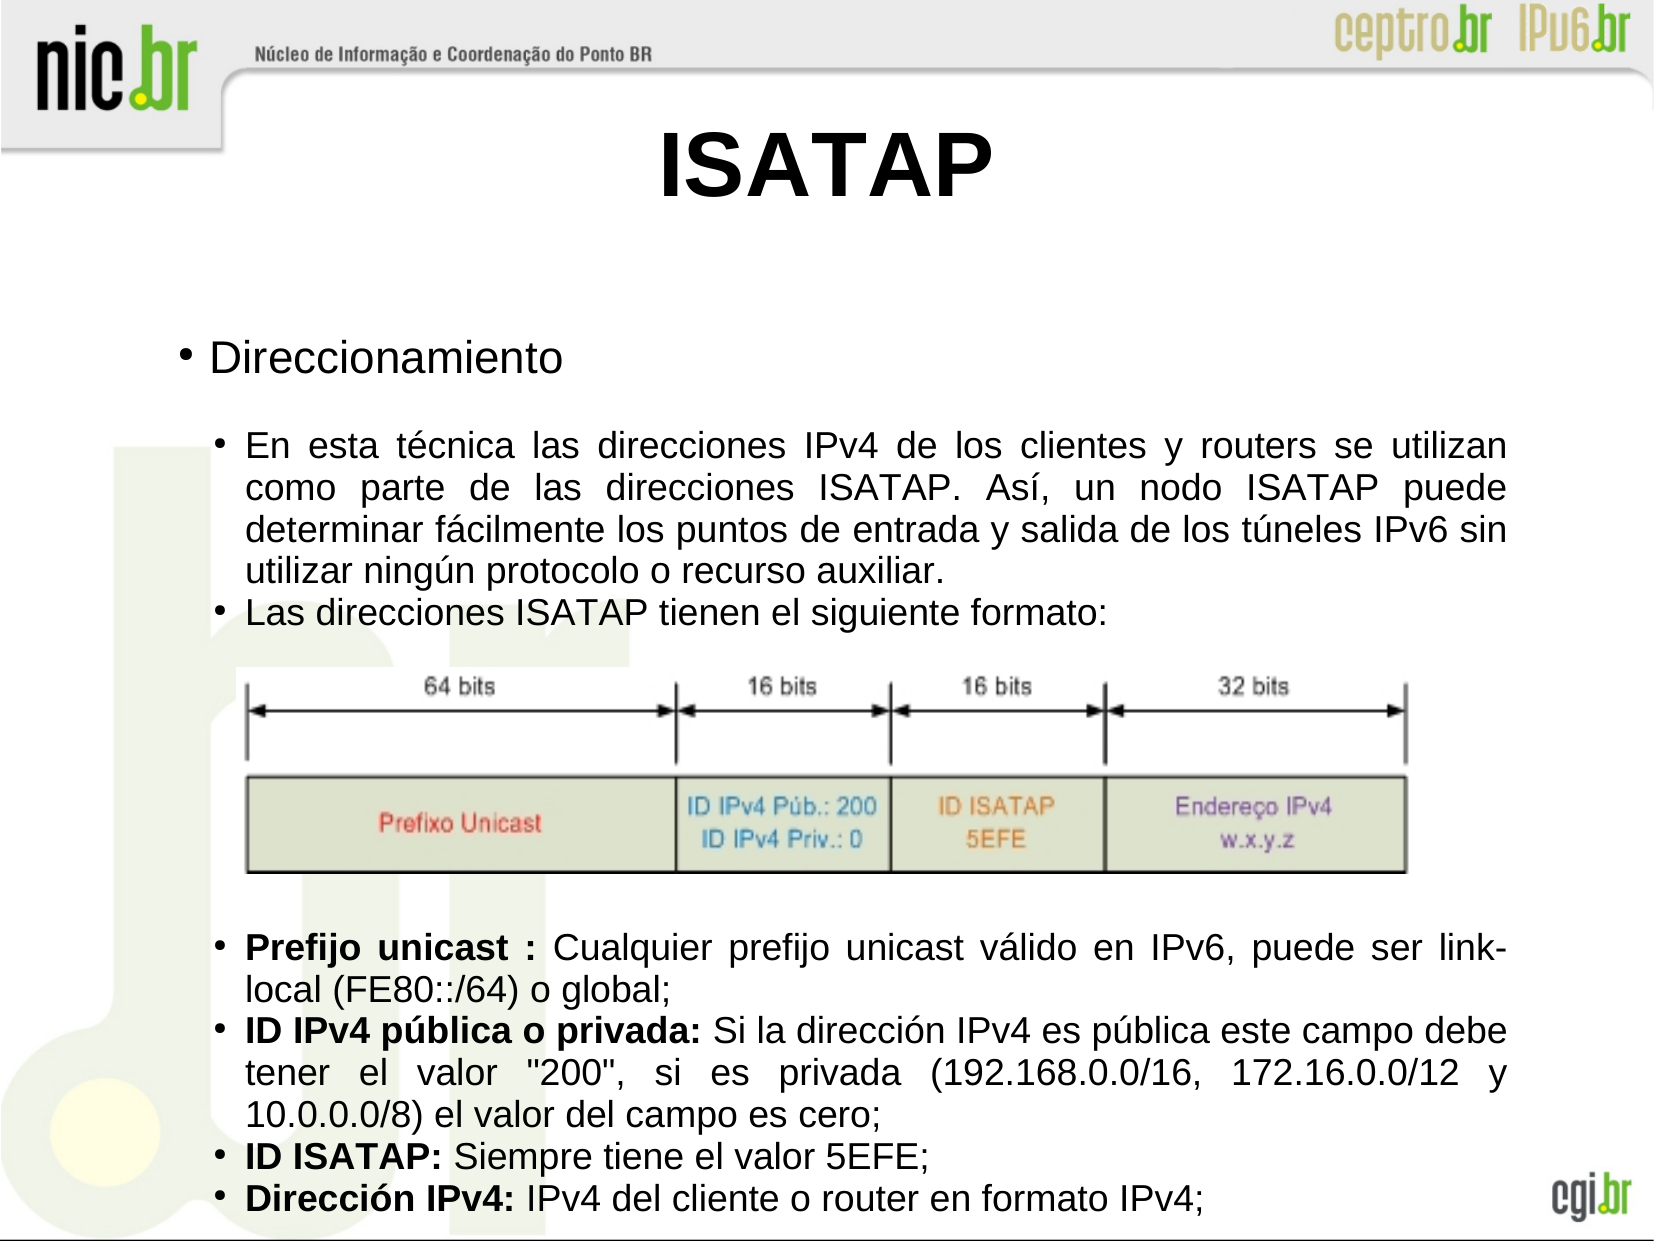

ISATAP
Direccionamiento
En esta técnica las direcciones IPv4 de los clientes y routers se utilizan como parte de las direcciones ISATAP. Así, un nodo ISATAP puede determinar fácilmente los puntos de entrada y salida de los túneles IPv6 sin utilizar ningún protocolo o recurso auxiliar.
Las direcciones ISATAP tienen el siguiente formato:
Prefijo unicast : Cualquier prefijo unicast válido en IPv6, puede ser link-local (FE80::/64) o global;
ID IPv4 pública o privada: Si la dirección IPv4 es pública este campo debe tener el valor "200", si es privada (192.168.0.0/16, 172.16.0.0/12 y 10.0.0.0/8) el valor del campo es cero;
ID ISATAP: Siempre tiene el valor 5EFE;
Dirección IPv4: IPv4 del cliente o router en formato IPv4;